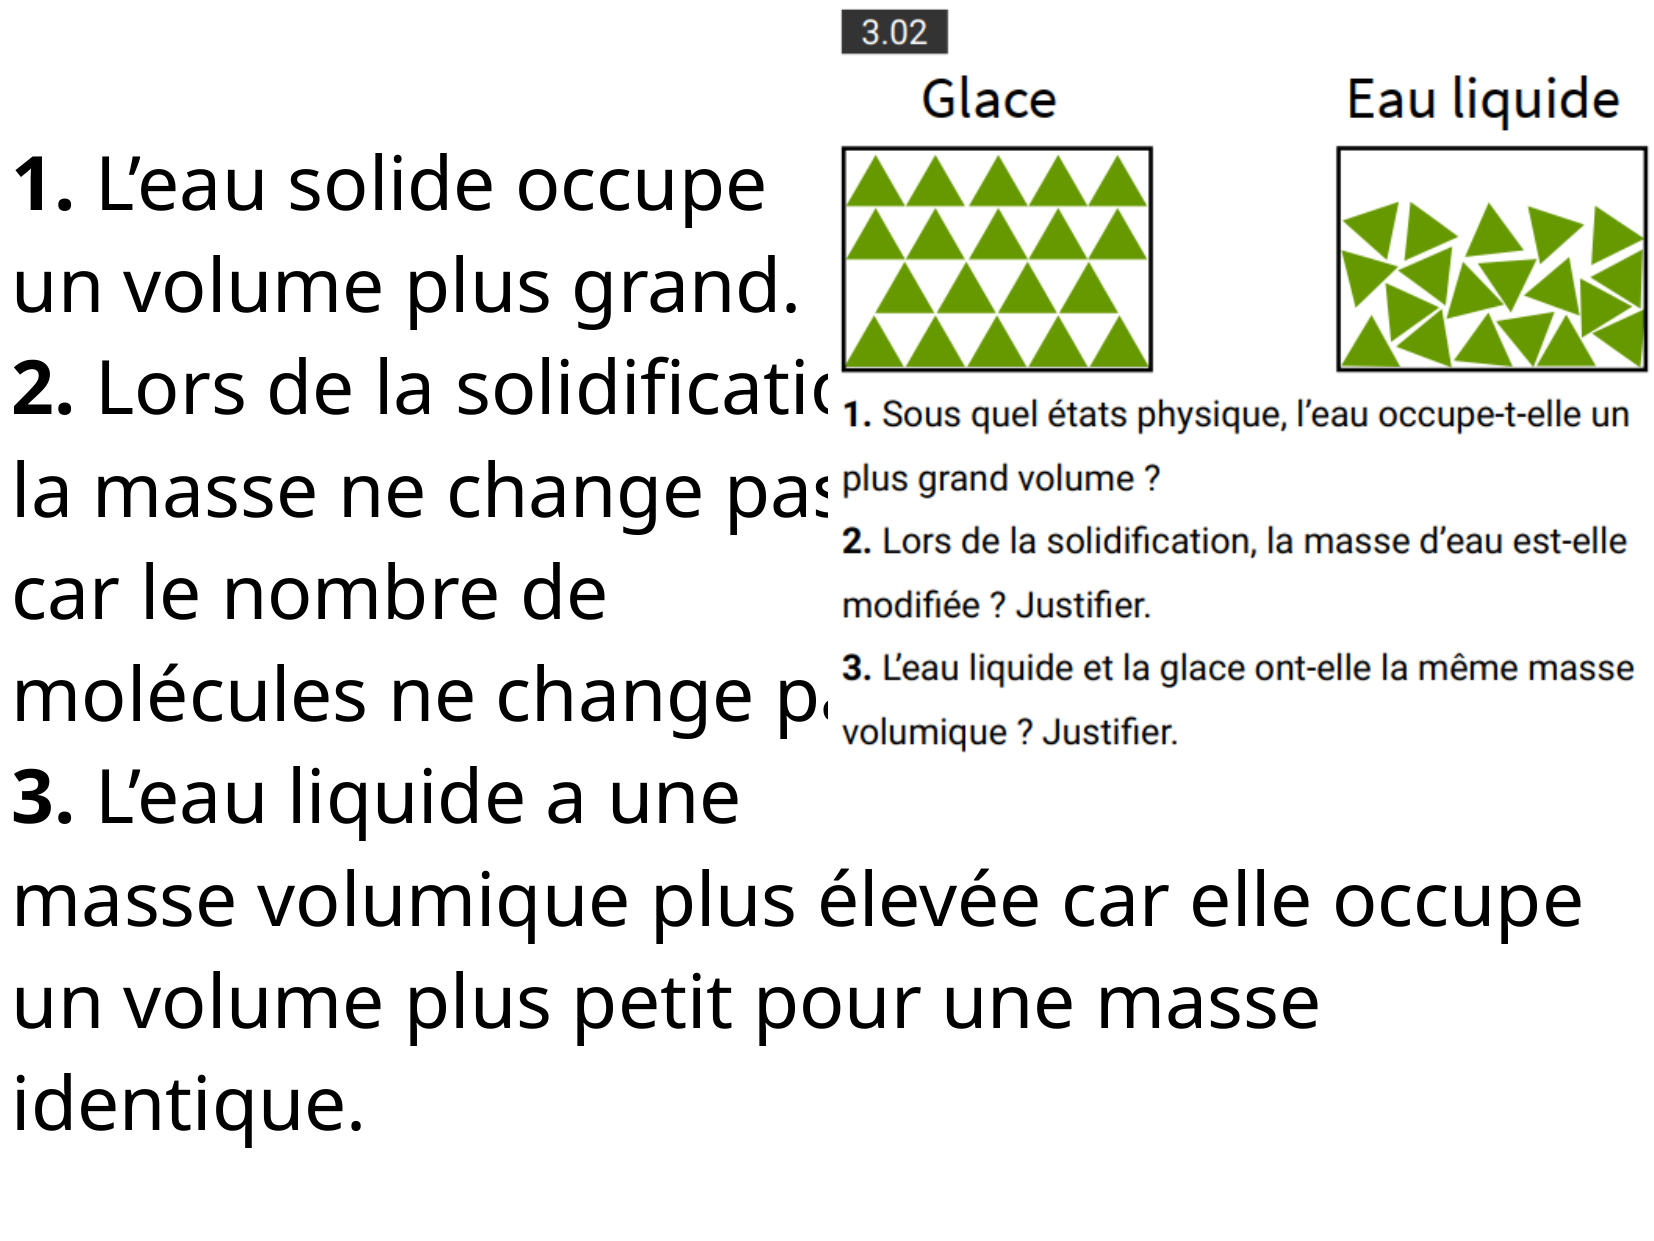

#
1. L’eau solide occupe
un volume plus grand.
2. Lors de la solidification
la masse ne change pas,
car le nombre de
molécules ne change pas.
3. L’eau liquide a une
masse volumique plus élevée car elle occupe un volume plus petit pour une masse identique.